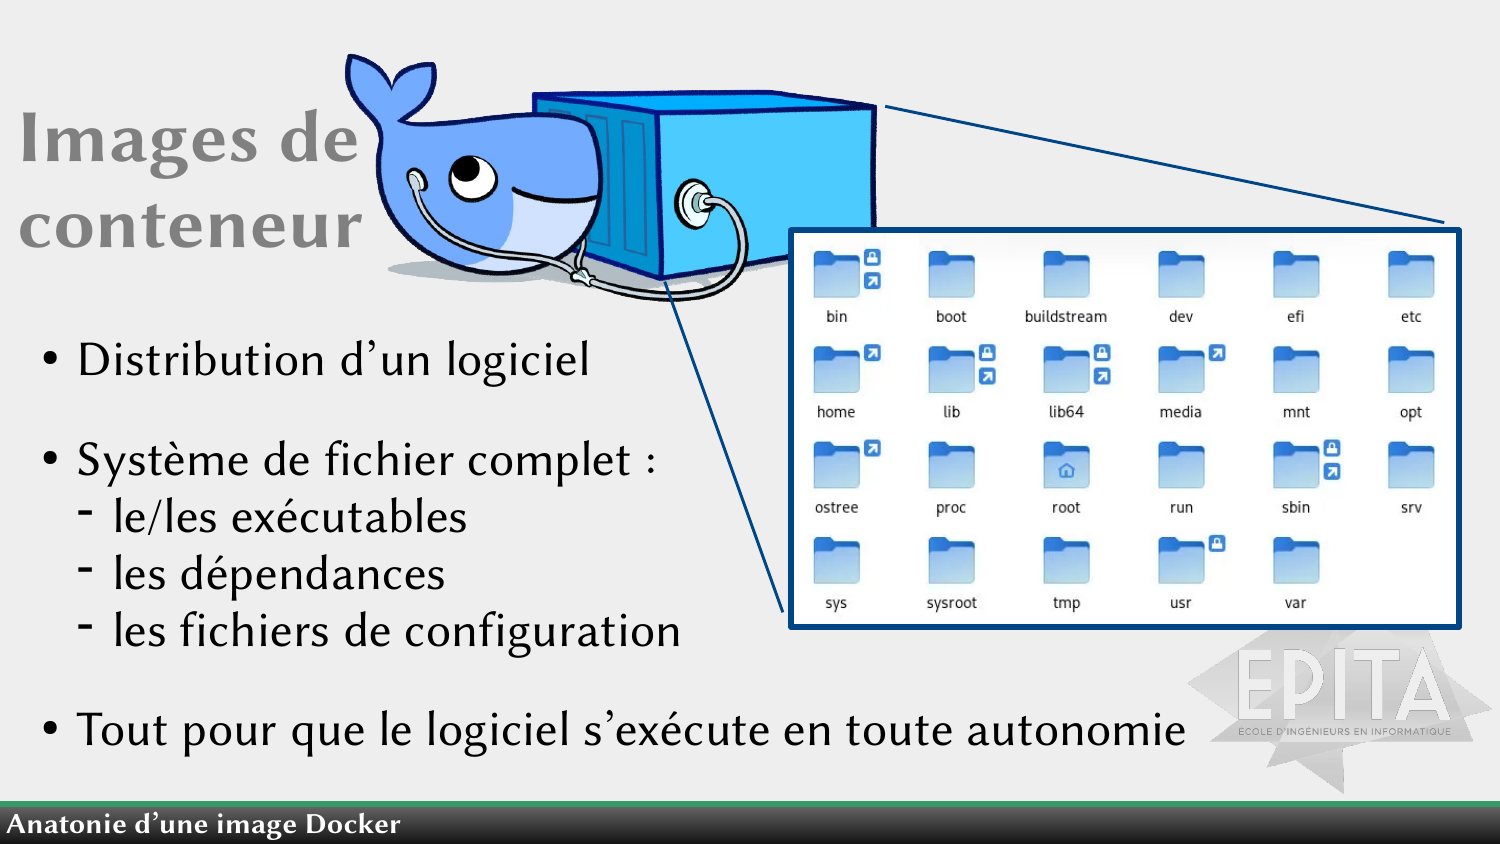

Images de conteneur
Distribution d’un logiciel
Système de fichier complet :
le/les exécutables
les dépendances
les fichiers de configuration
Tout pour que le logiciel s’exécute en toute autonomie
# Anatonie d’une image Docker